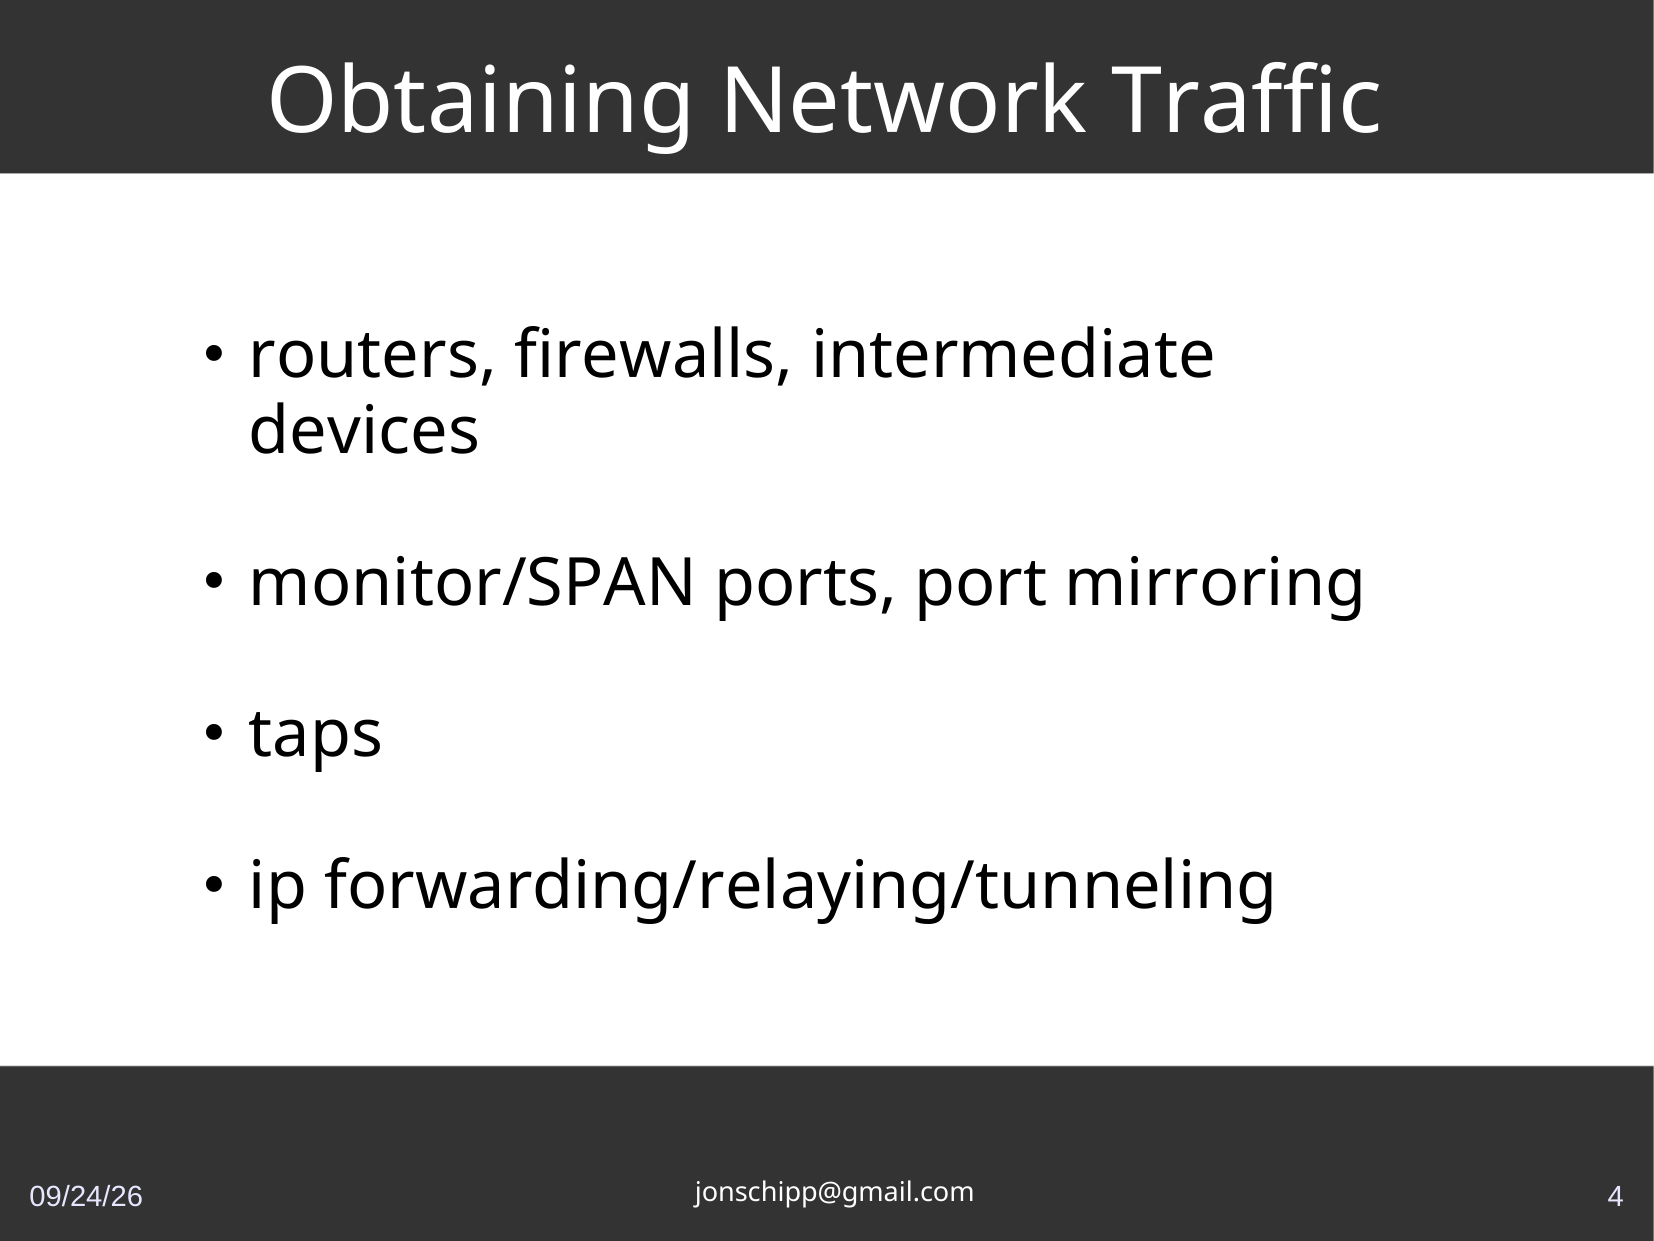

Obtaining Network Traffic
routers, firewalls, intermediate devices
monitor/SPAN ports, port mirroring
taps
ip forwarding/relaying/tunneling
jonschipp@gmail.com